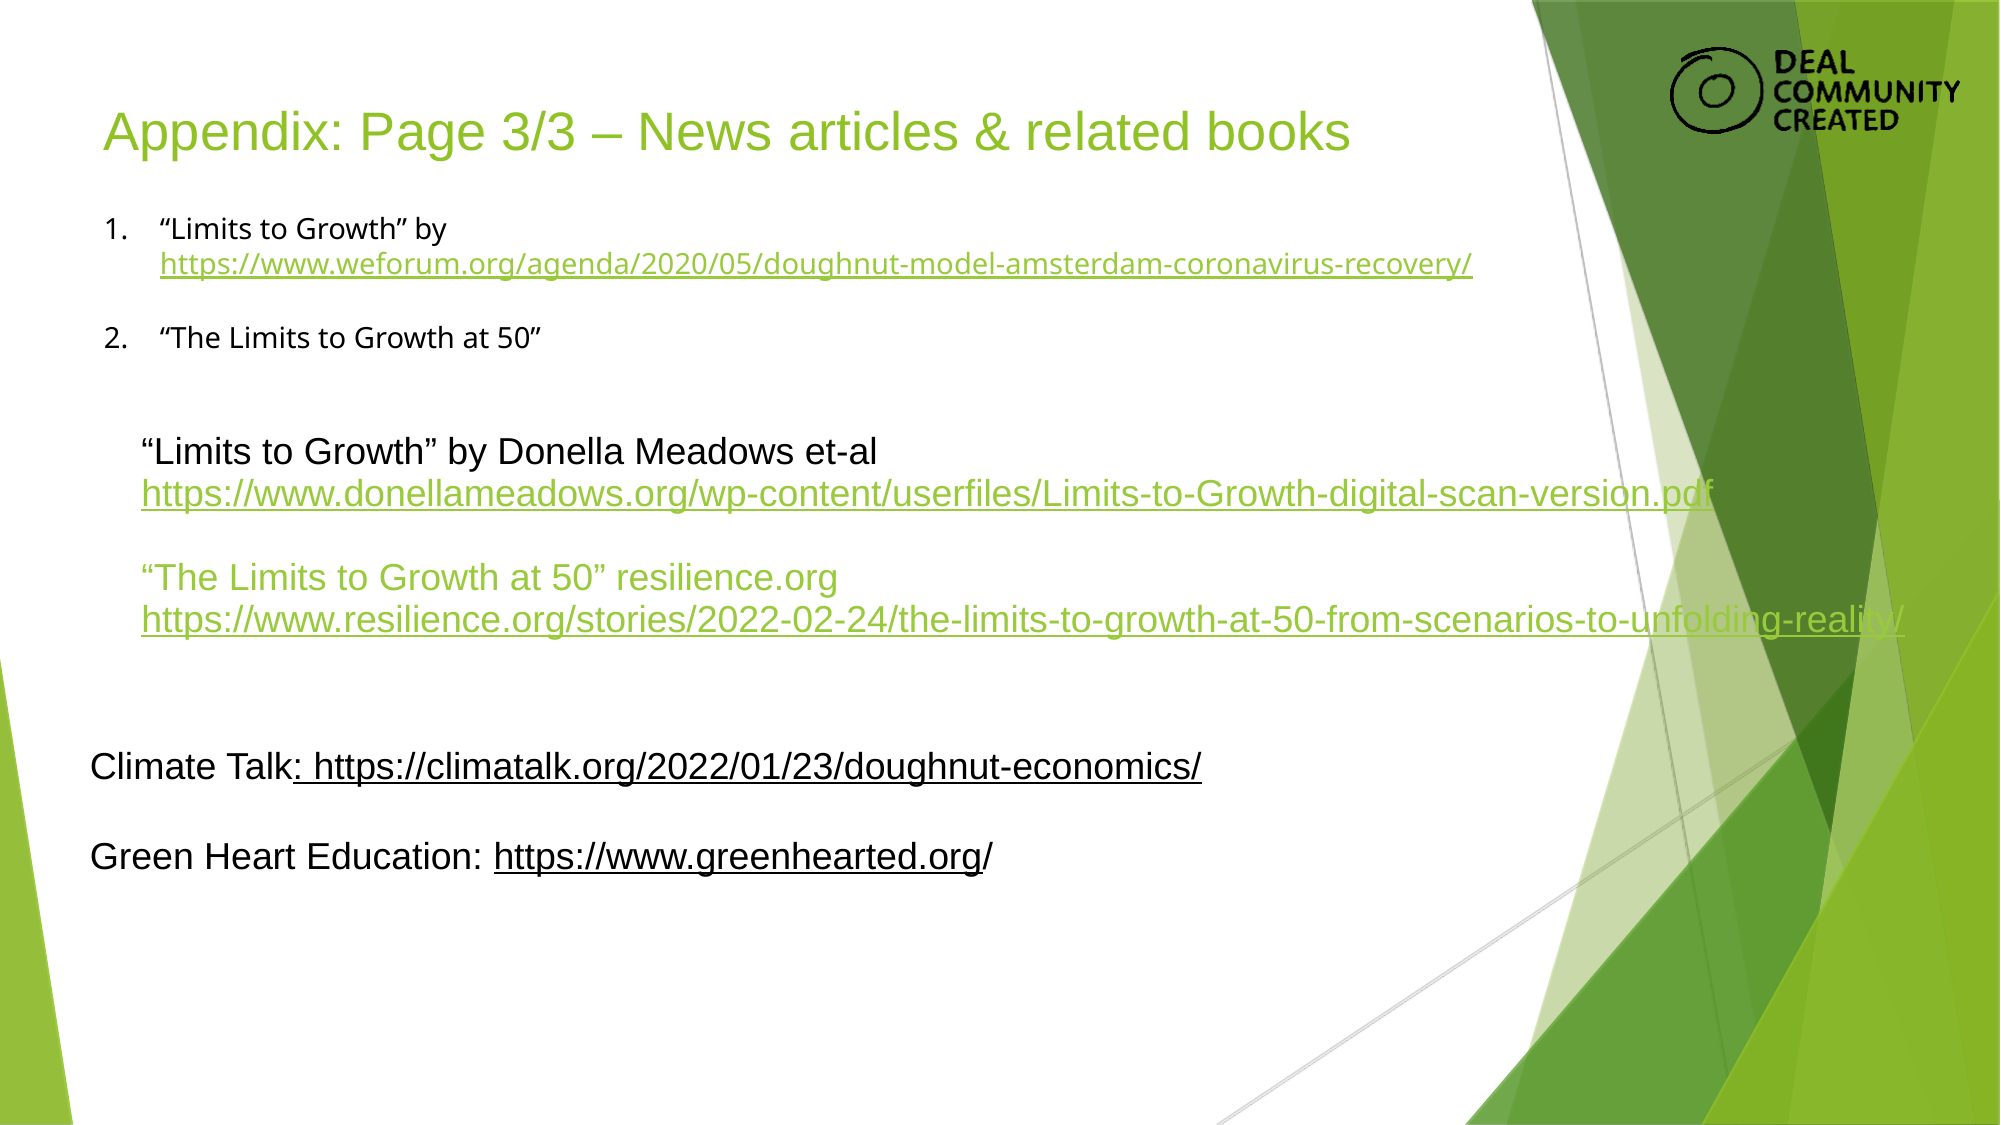

Appendix: Page 3/3 – News articles & related books
“Limits to Growth” by https://www.weforum.org/agenda/2020/05/doughnut-model-amsterdam-coronavirus-recovery/
“The Limits to Growth at 50”
“Limits to Growth” by Donella Meadows et-al
https://www.donellameadows.org/wp-content/userfiles/Limits-to-Growth-digital-scan-version.pdf
“The Limits to Growth at 50” resilience.org
https://www.resilience.org/stories/2022-02-24/the-limits-to-growth-at-50-from-scenarios-to-unfolding-reality/
Climate Talk: https://climatalk.org/2022/01/23/doughnut-economics/
Green Heart Education: https://www.greenhearted.org/